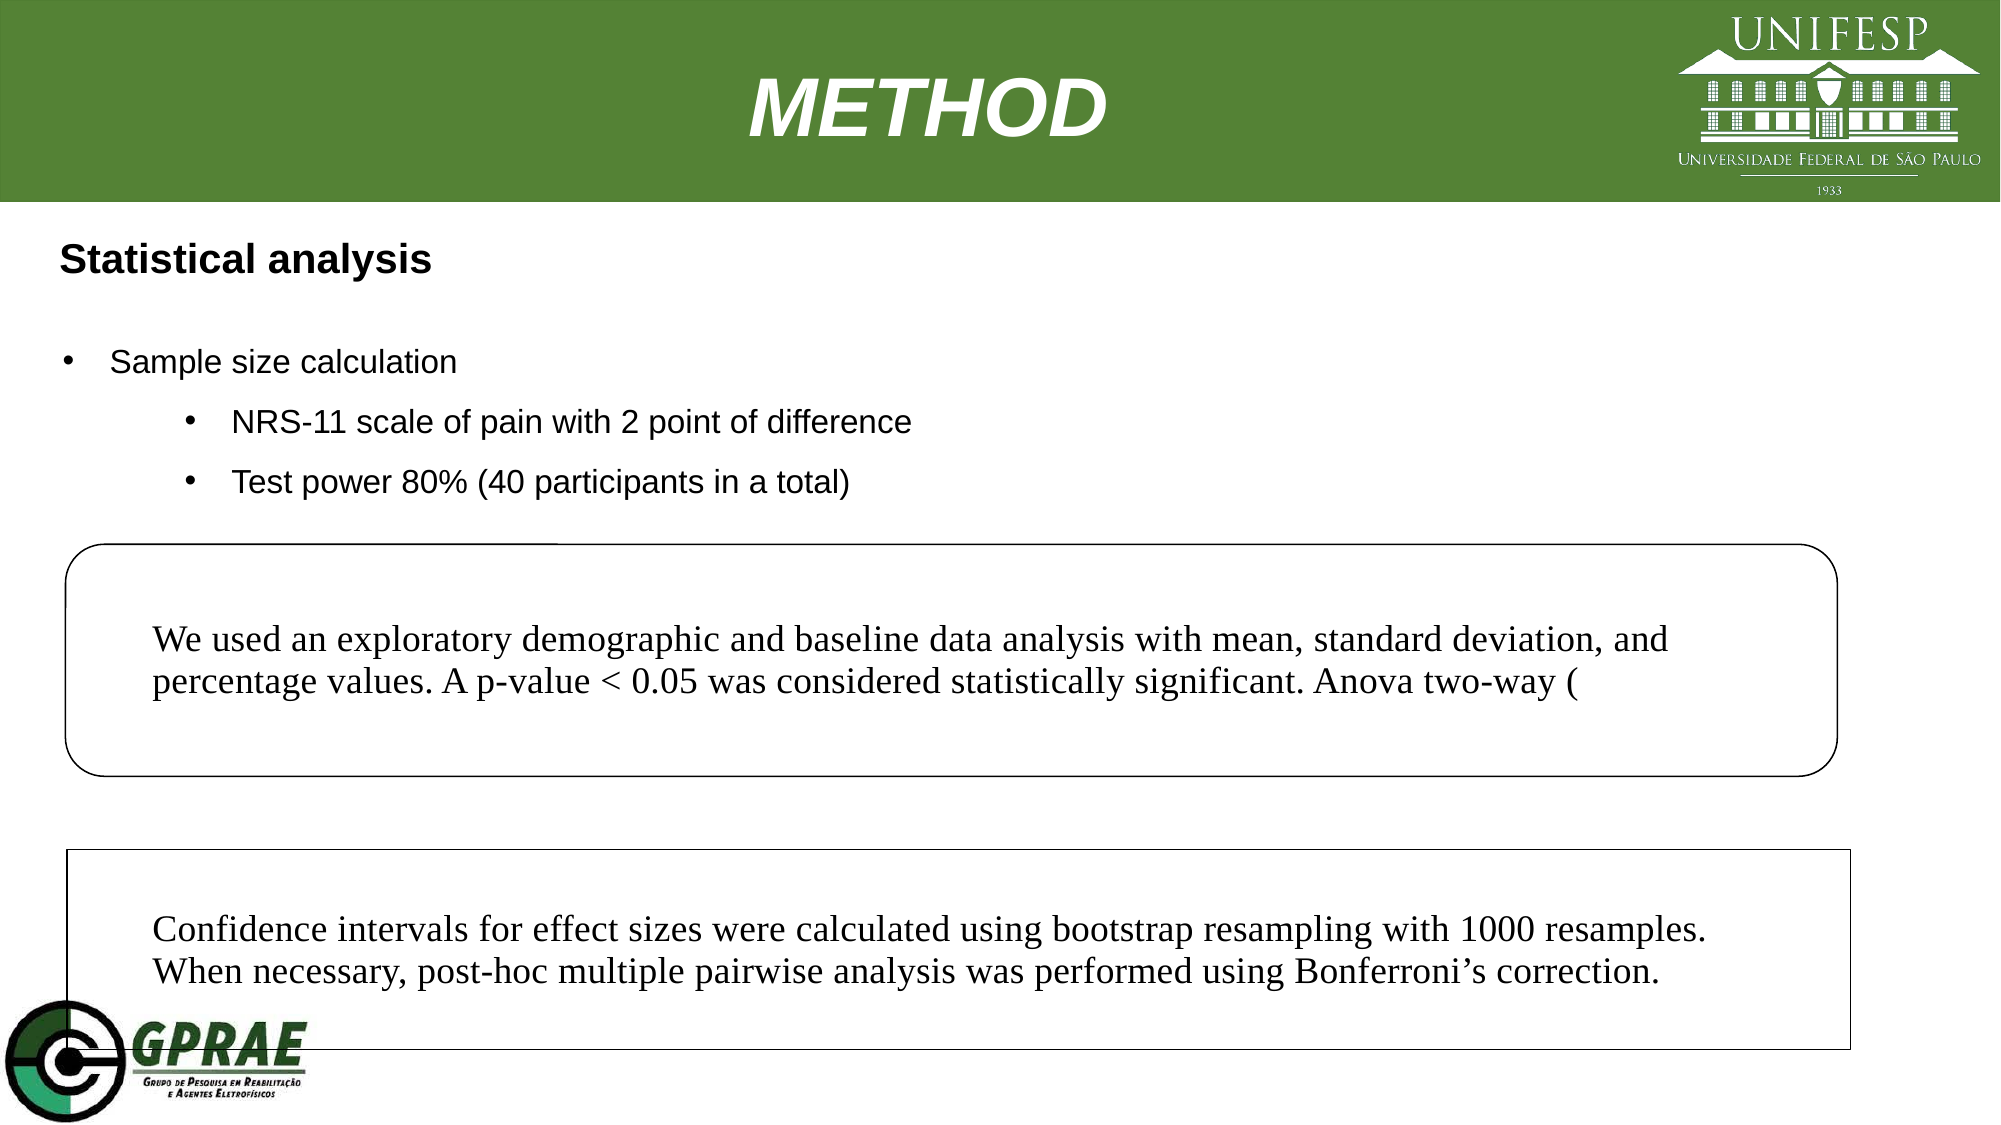

METHOD
Statistical analysis
Sample size calculation
NRS-11 scale of pain with 2 point of difference
Test power 80% (40 participants in a total)
We used an exploratory demographic and baseline data analysis with mean, standard deviation, and percentage values. A p-value < 0.05 was considered statistically significant. Anova two-way (
Confidence intervals for effect sizes were calculated using bootstrap resampling with 1000 resamples. When necessary, post-hoc multiple pairwise analysis was performed using Bonferroni’s correction.